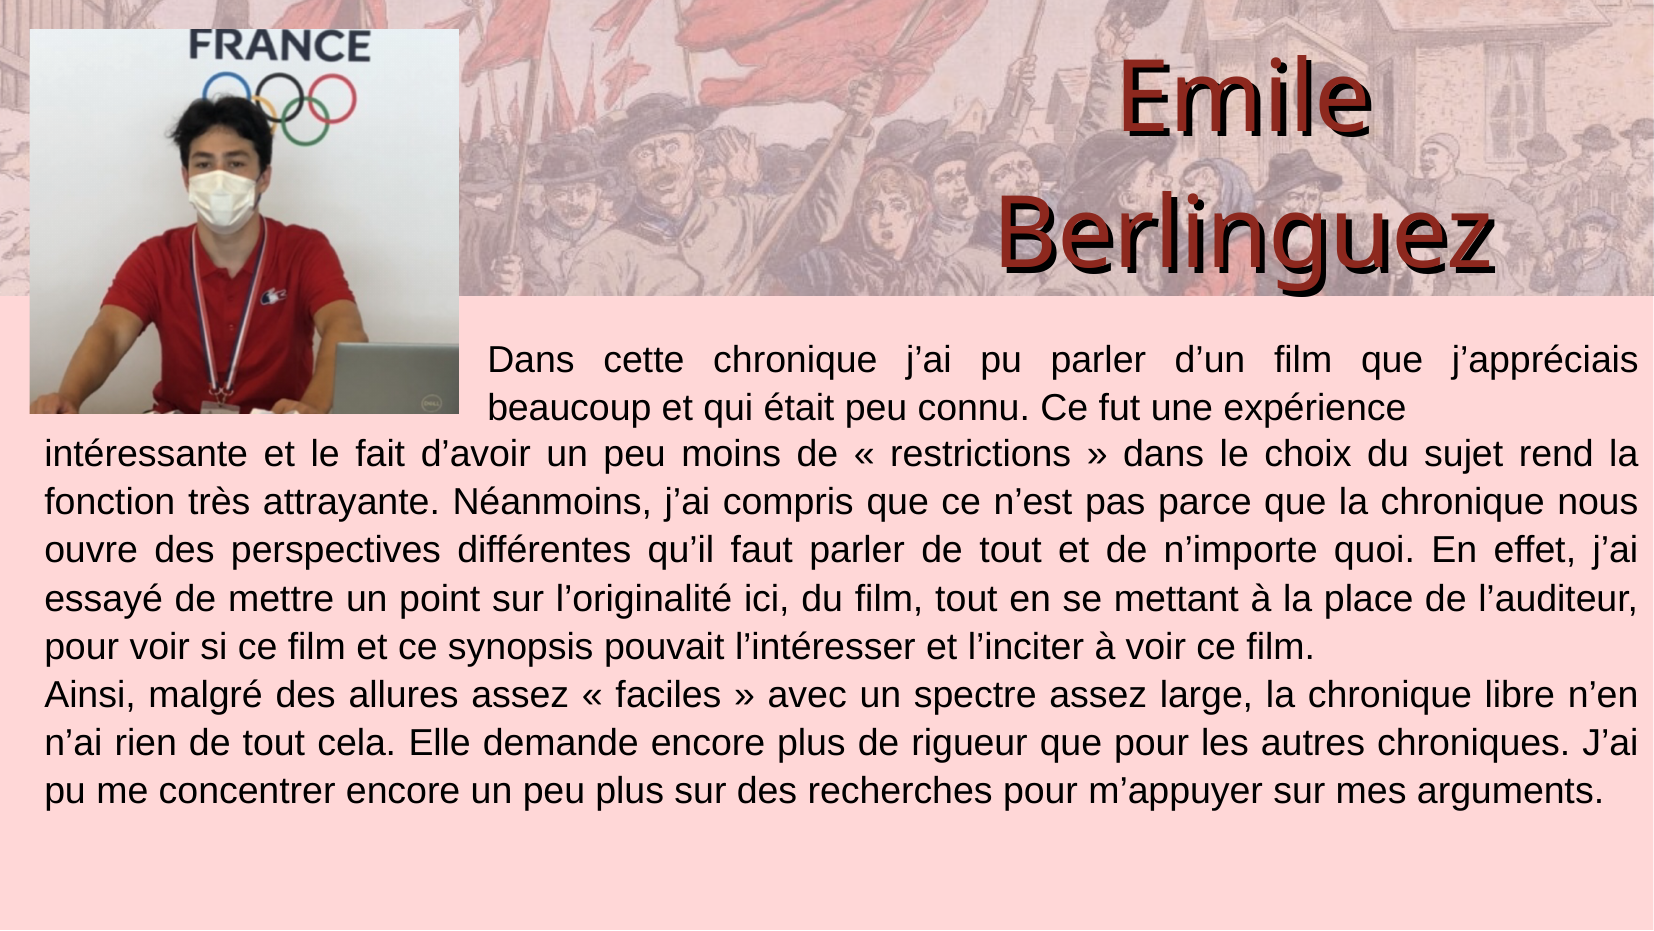

Emile Berlinguez
Dans cette chronique j’ai pu parler d’un film que j’appréciais beaucoup et qui était peu connu. Ce fut une expérience
intéressante et le fait d’avoir un peu moins de « restrictions » dans le choix du sujet rend la fonction très attrayante. Néanmoins, j’ai compris que ce n’est pas parce que la chronique nous ouvre des perspectives différentes qu’il faut parler de tout et de n’importe quoi. En effet, j’ai essayé de mettre un point sur l’originalité ici, du film, tout en se mettant à la place de l’auditeur, pour voir si ce film et ce synopsis pouvait l’intéresser et l’inciter à voir ce film.
Ainsi, malgré des allures assez « faciles » avec un spectre assez large, la chronique libre n’en n’ai rien de tout cela. Elle demande encore plus de rigueur que pour les autres chroniques. J’ai pu me concentrer encore un peu plus sur des recherches pour m’appuyer sur mes arguments.